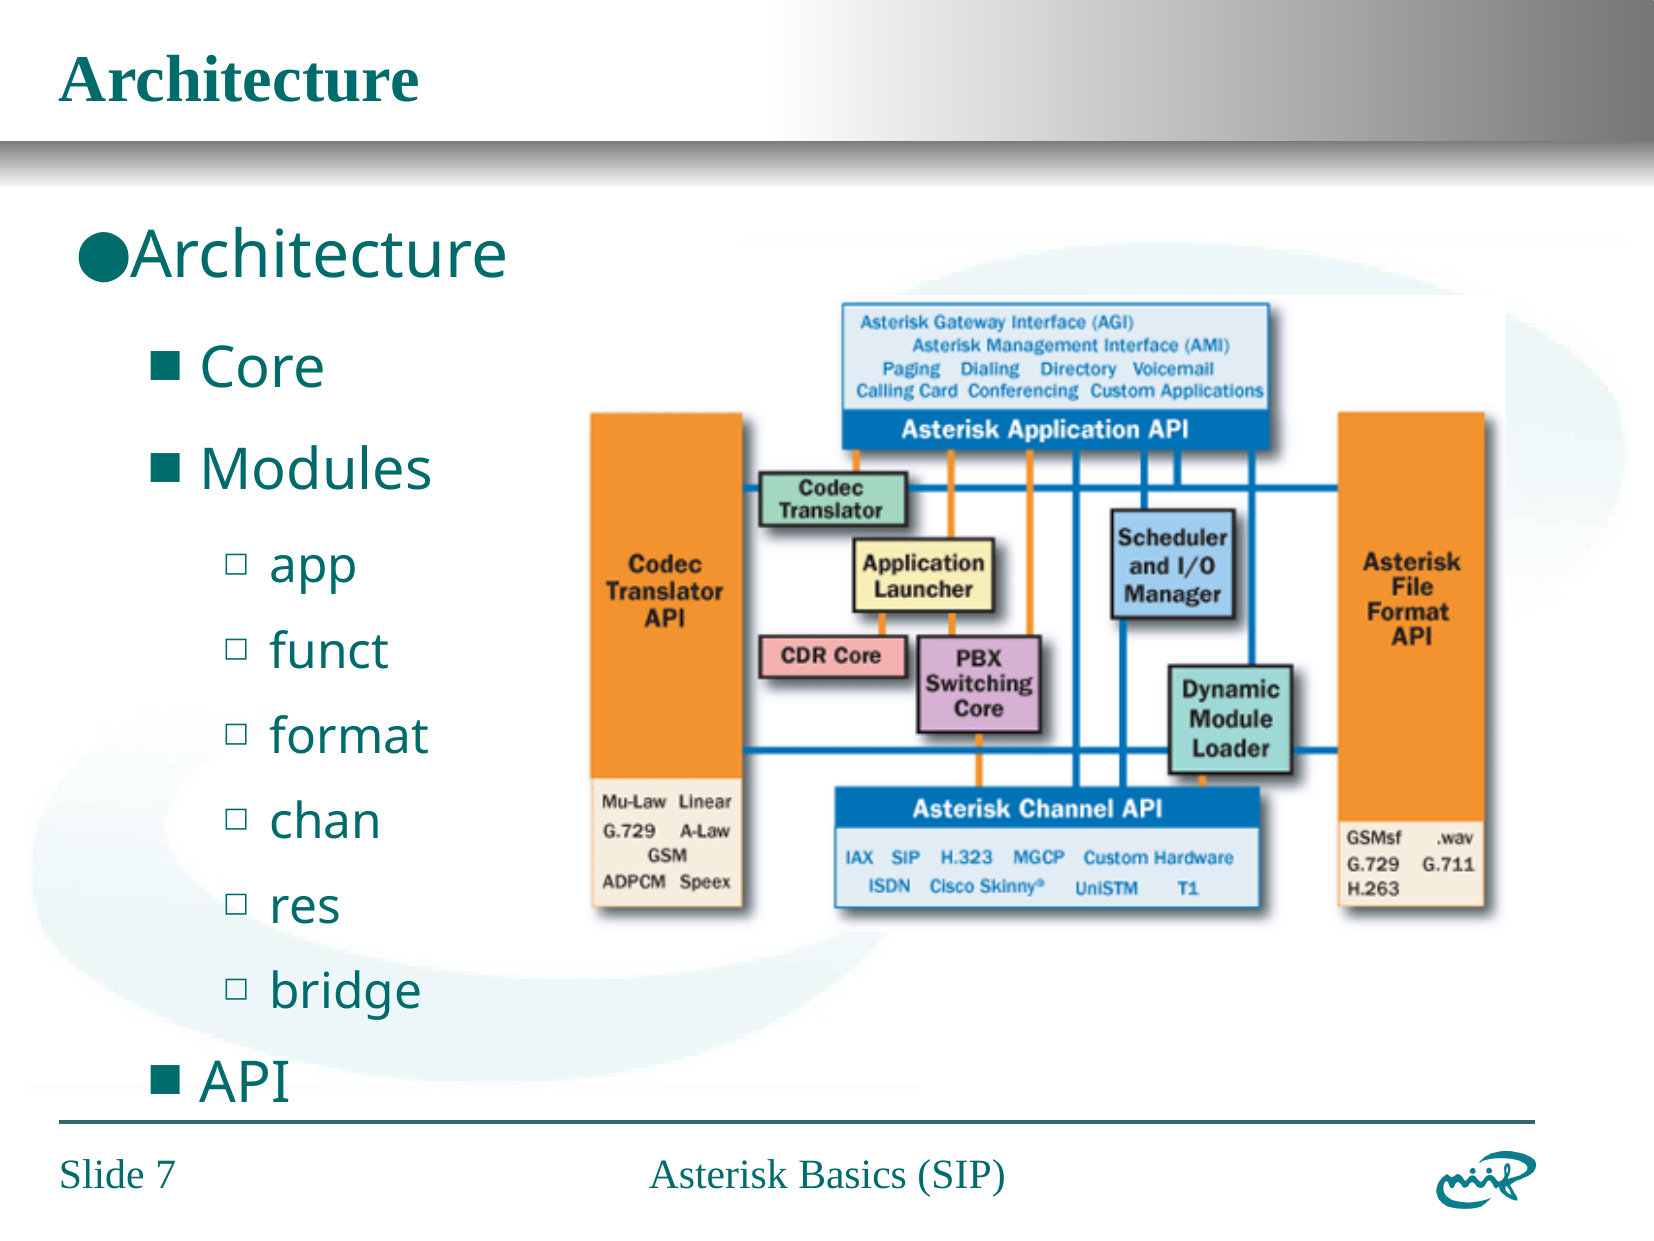

# Architecture
Architecture
Core
Modules
app
funct
format
chan
res
bridge
API
7
Asterisk Basics (SIP)